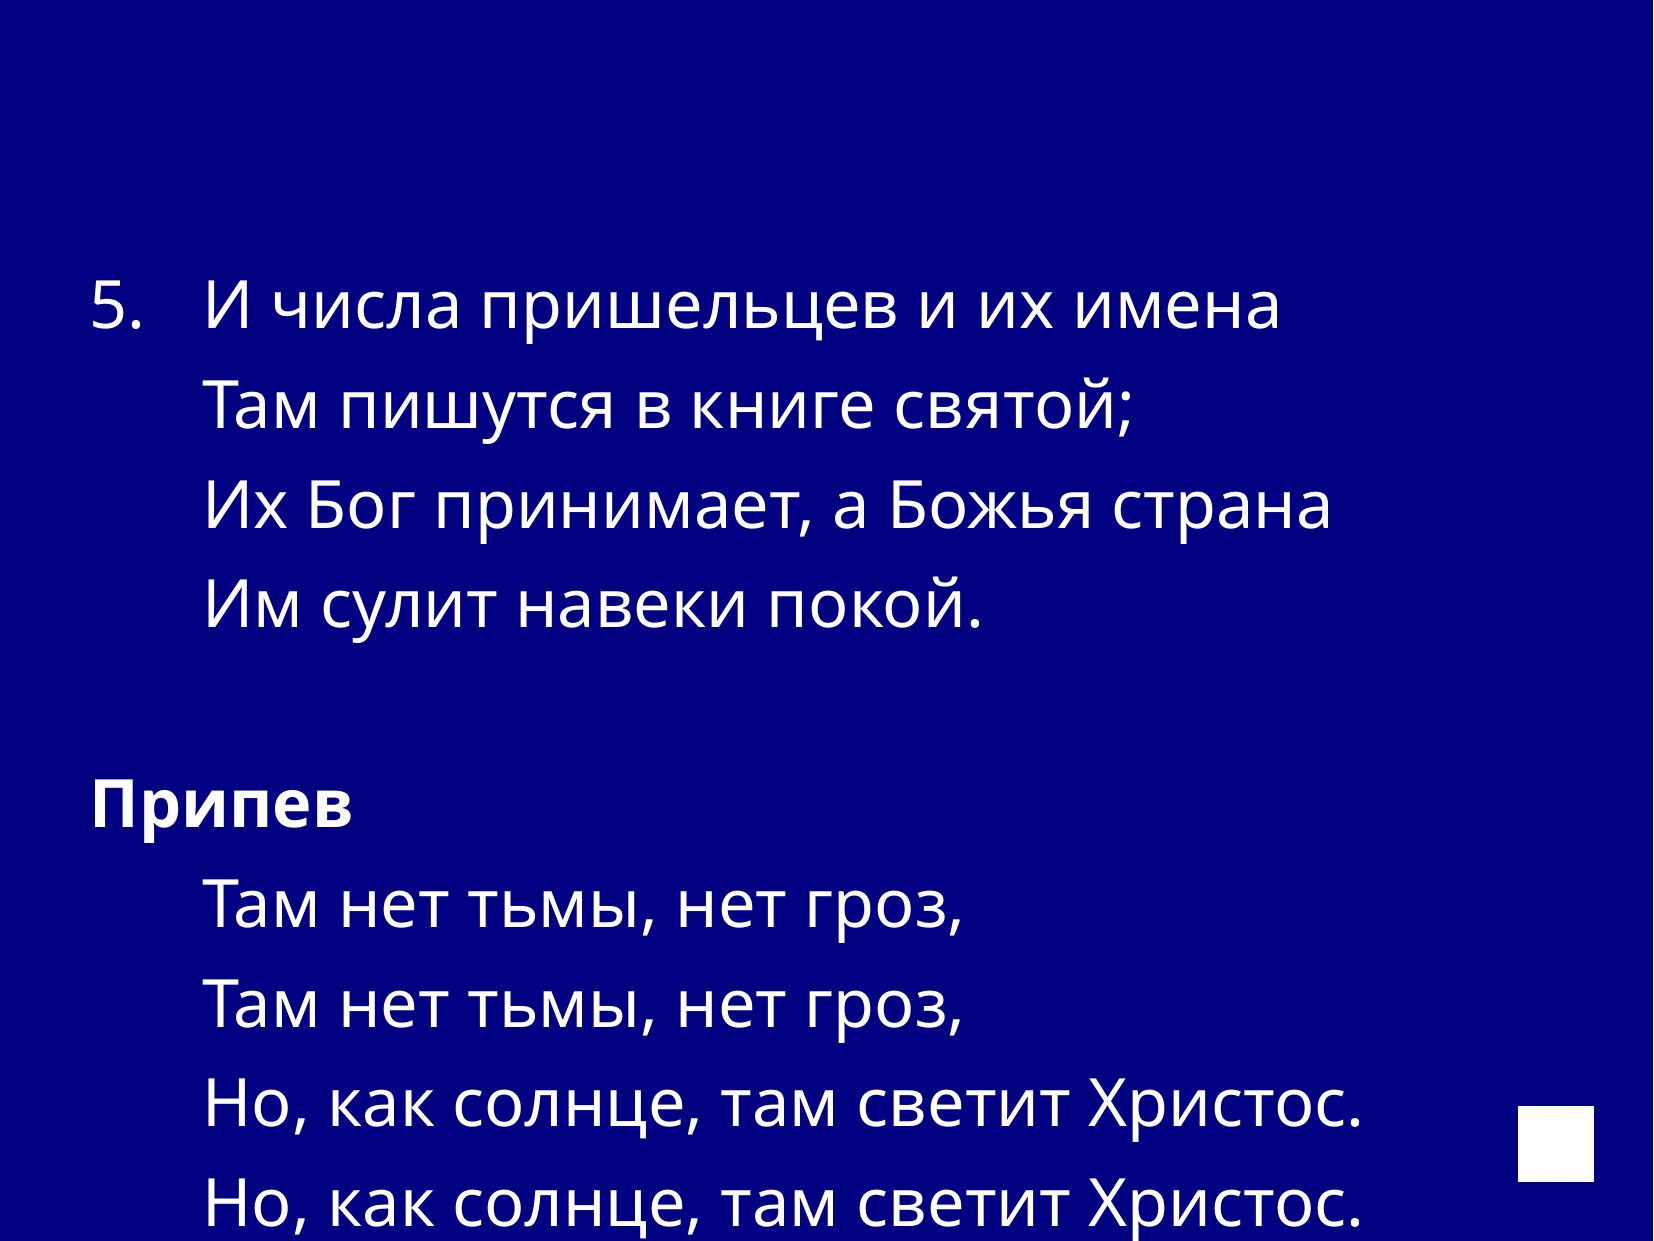

5.	И числа пришельцев и их имена
	Там пишутся в книге святой;
	Их Бог принимает, а Божья страна
	Им сулит навеки покой.
Припев
	Там нет тьмы, нет гроз,
	Там нет тьмы, нет гроз,
	Но, как солнце, там светит Христос.
	Но, как солнце, там светит Христос.